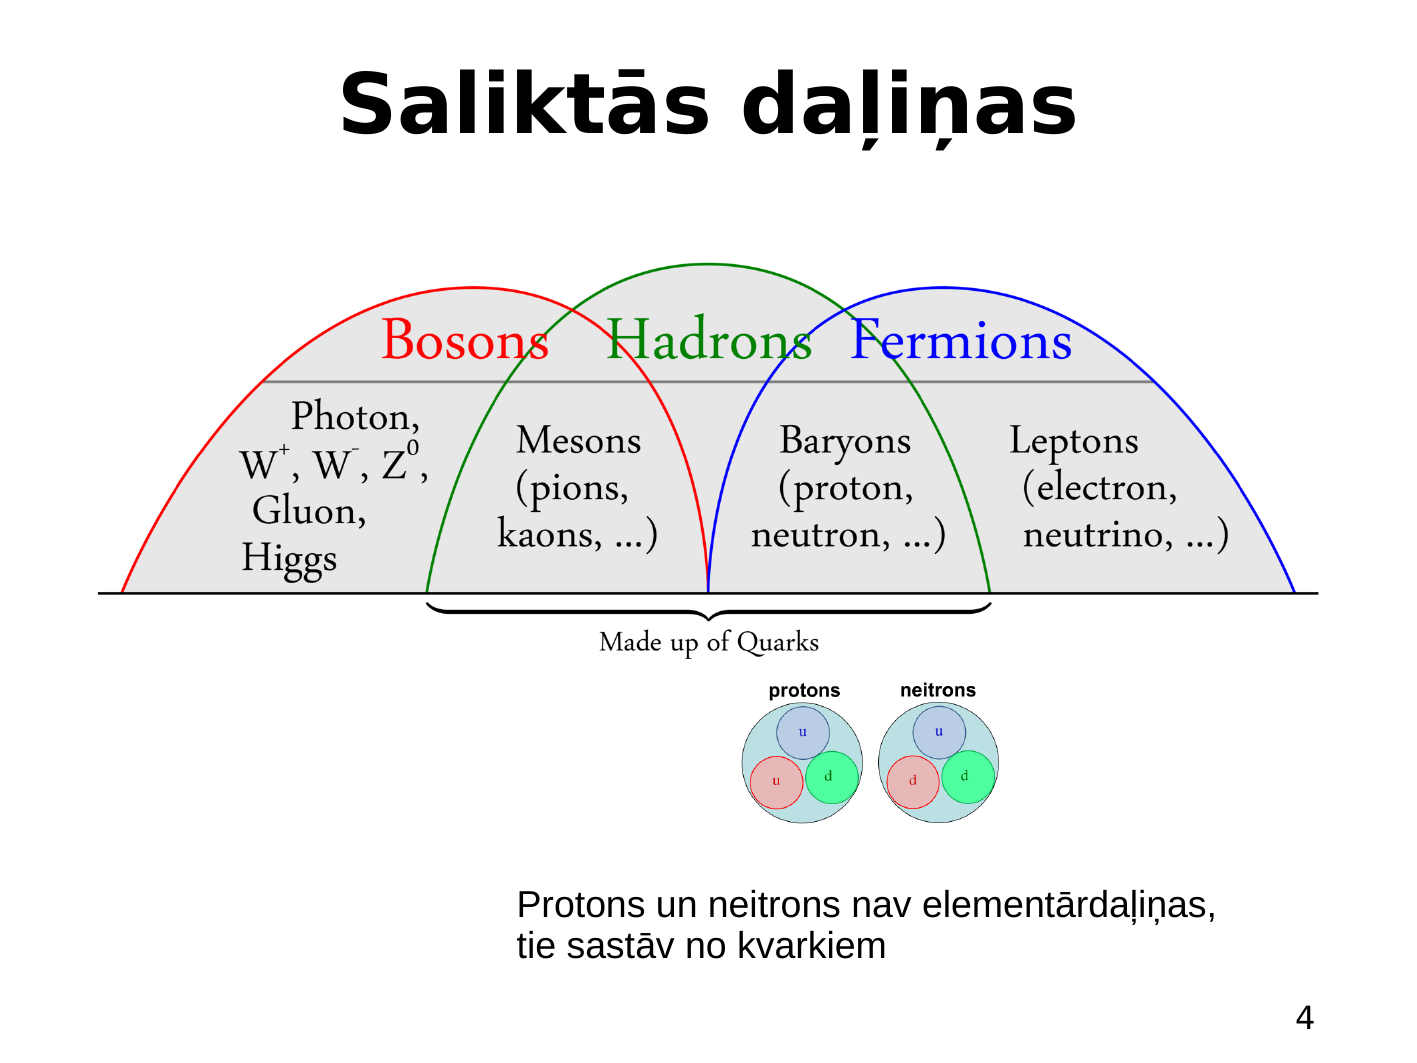

# Saliktās daļiņas
Protons un neitrons nav elementārdaļiņas,
tie sastāv no kvarkiem